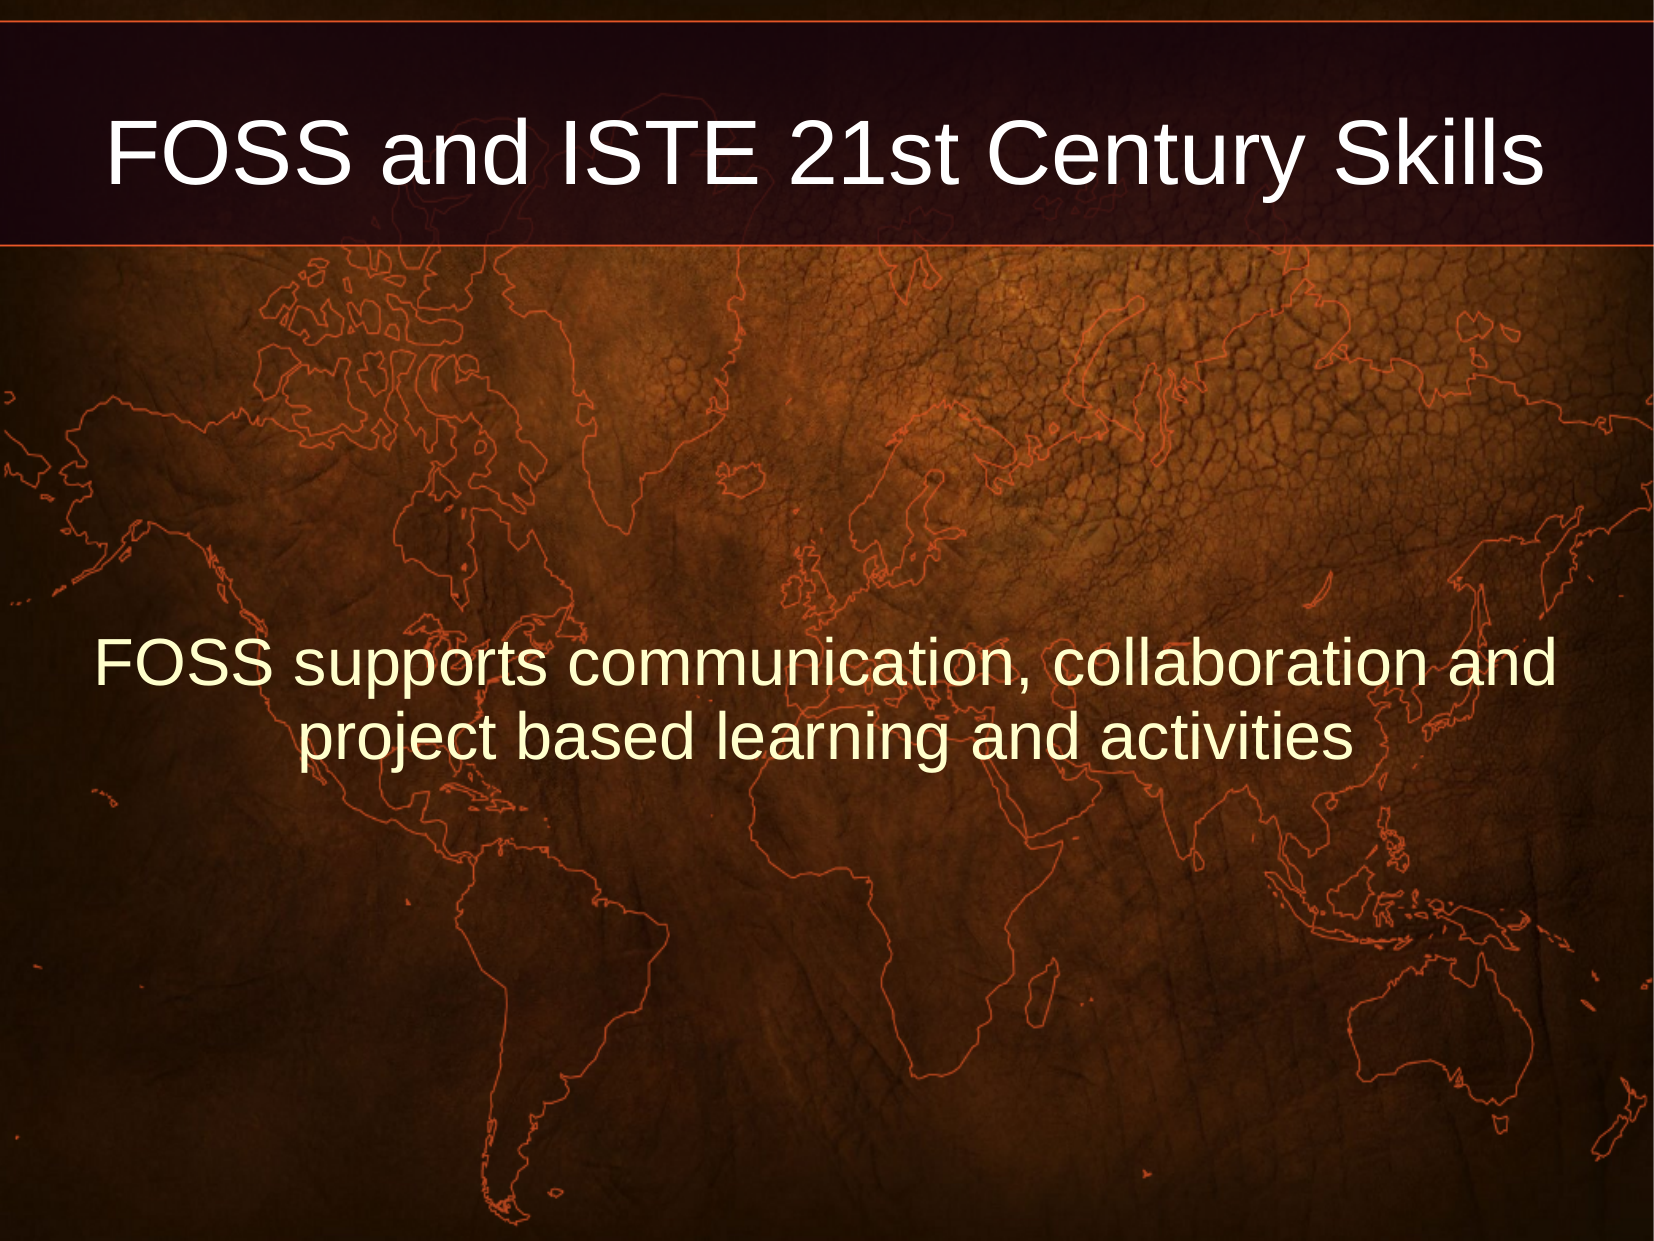

# FOSS and ISTE 21st Century Skills
FOSS supports communication, collaboration and project based learning and activities